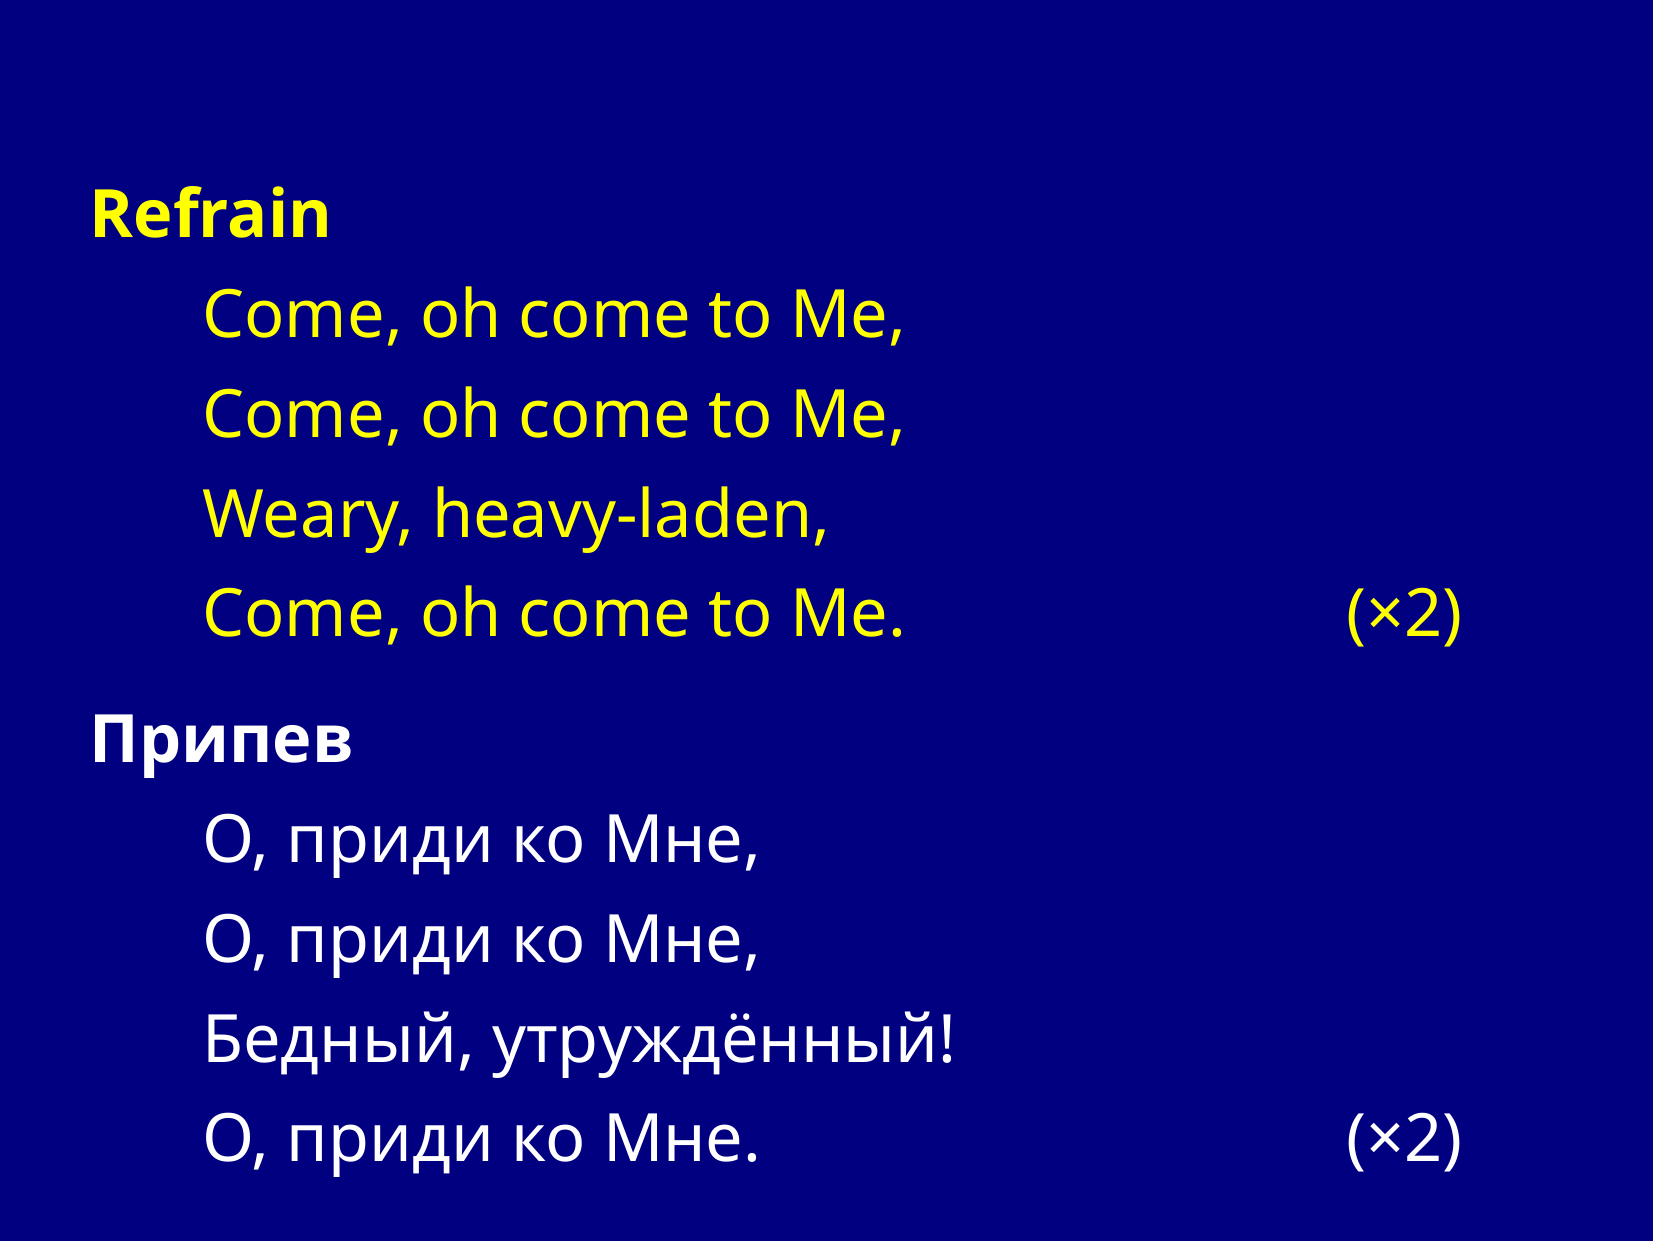

Refrain
	Come, oh come to Me,
	Come, oh come to Me,
	Weary, heavy-laden,
	Come, oh come to Me.	(×2)
Припев
	О, приди ко Мне,
	О, приди ко Мне,
	Бедный, утруждённый!
	О, приди ко Мне.	(×2)